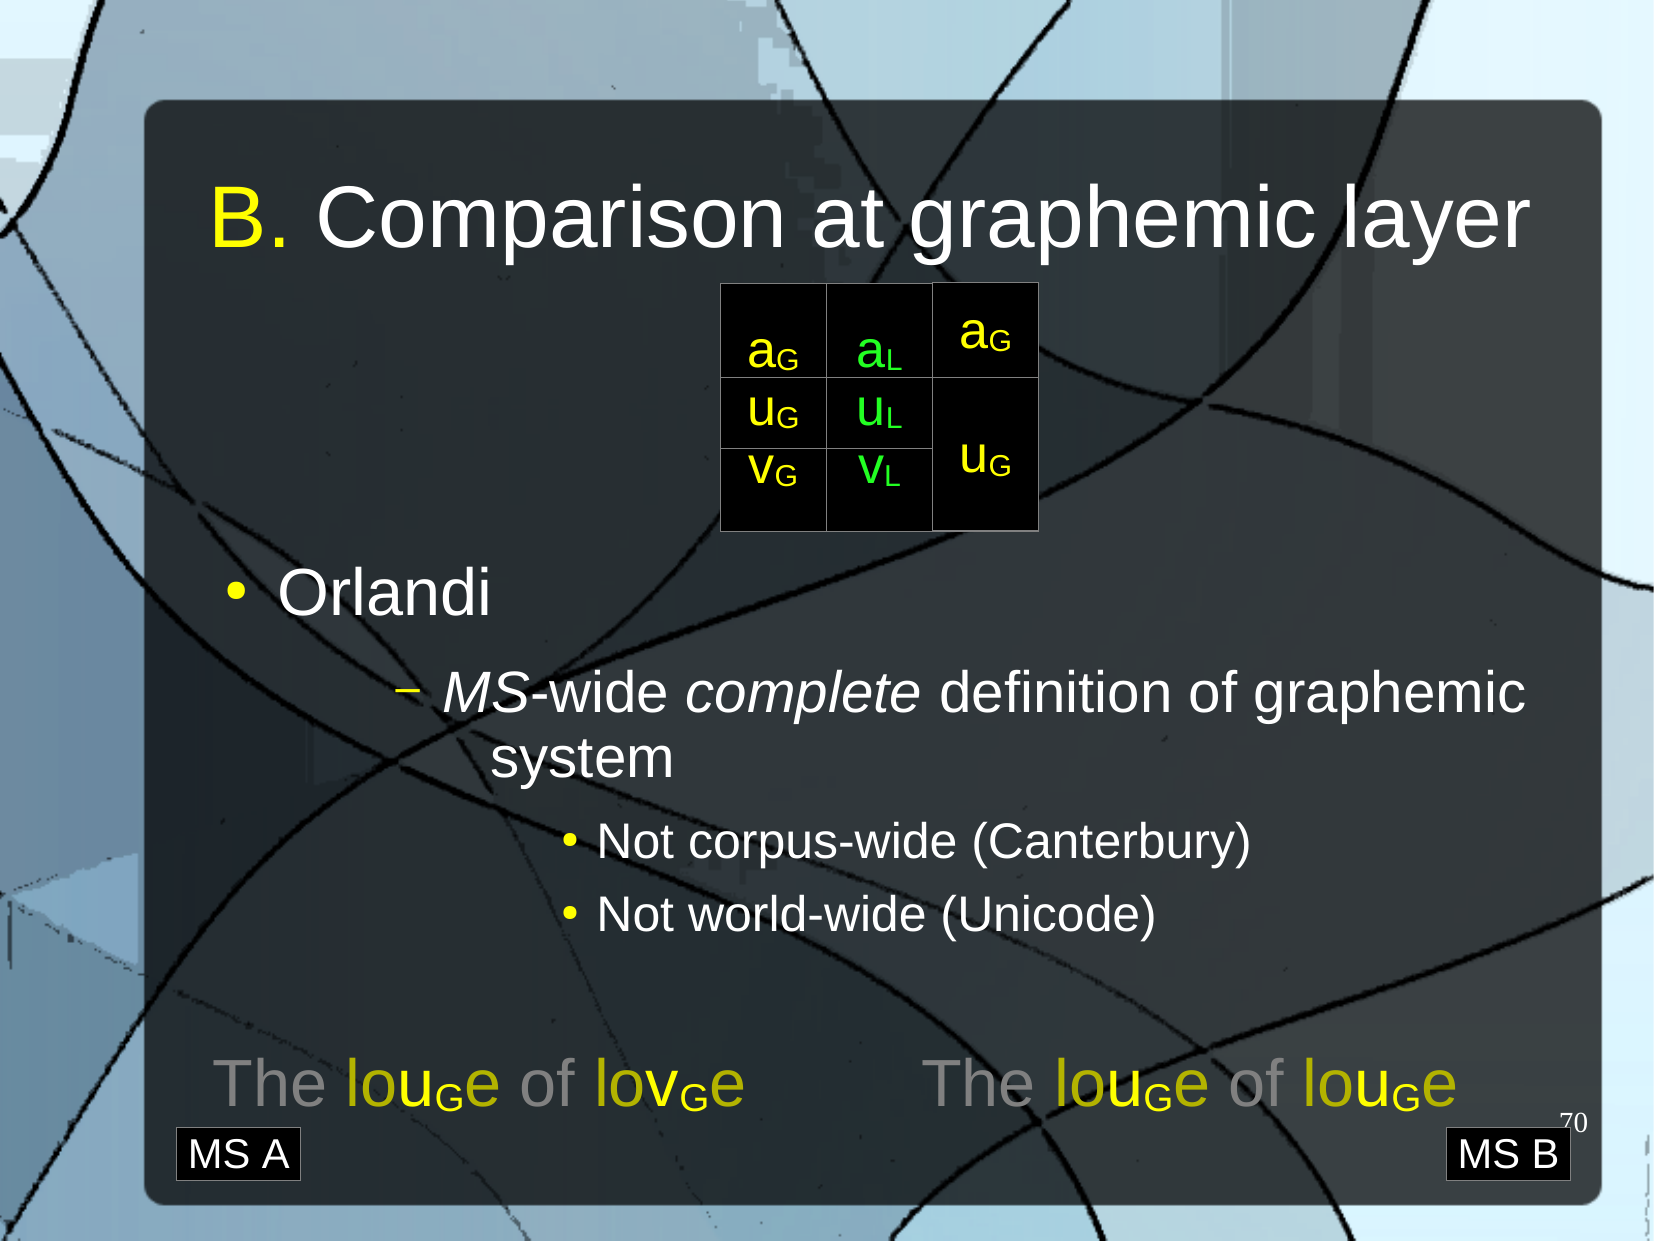

# B. Comparison at graphemic layer
aG
aG
uG
vG
aL
uL
vL
uG
Orlandi
MS-wide complete definition of graphemic system
Not corpus-wide (Canterbury)
Not world-wide (Unicode)
The louGe of lovGe		The louGe of louGe
70
MS A
MS B